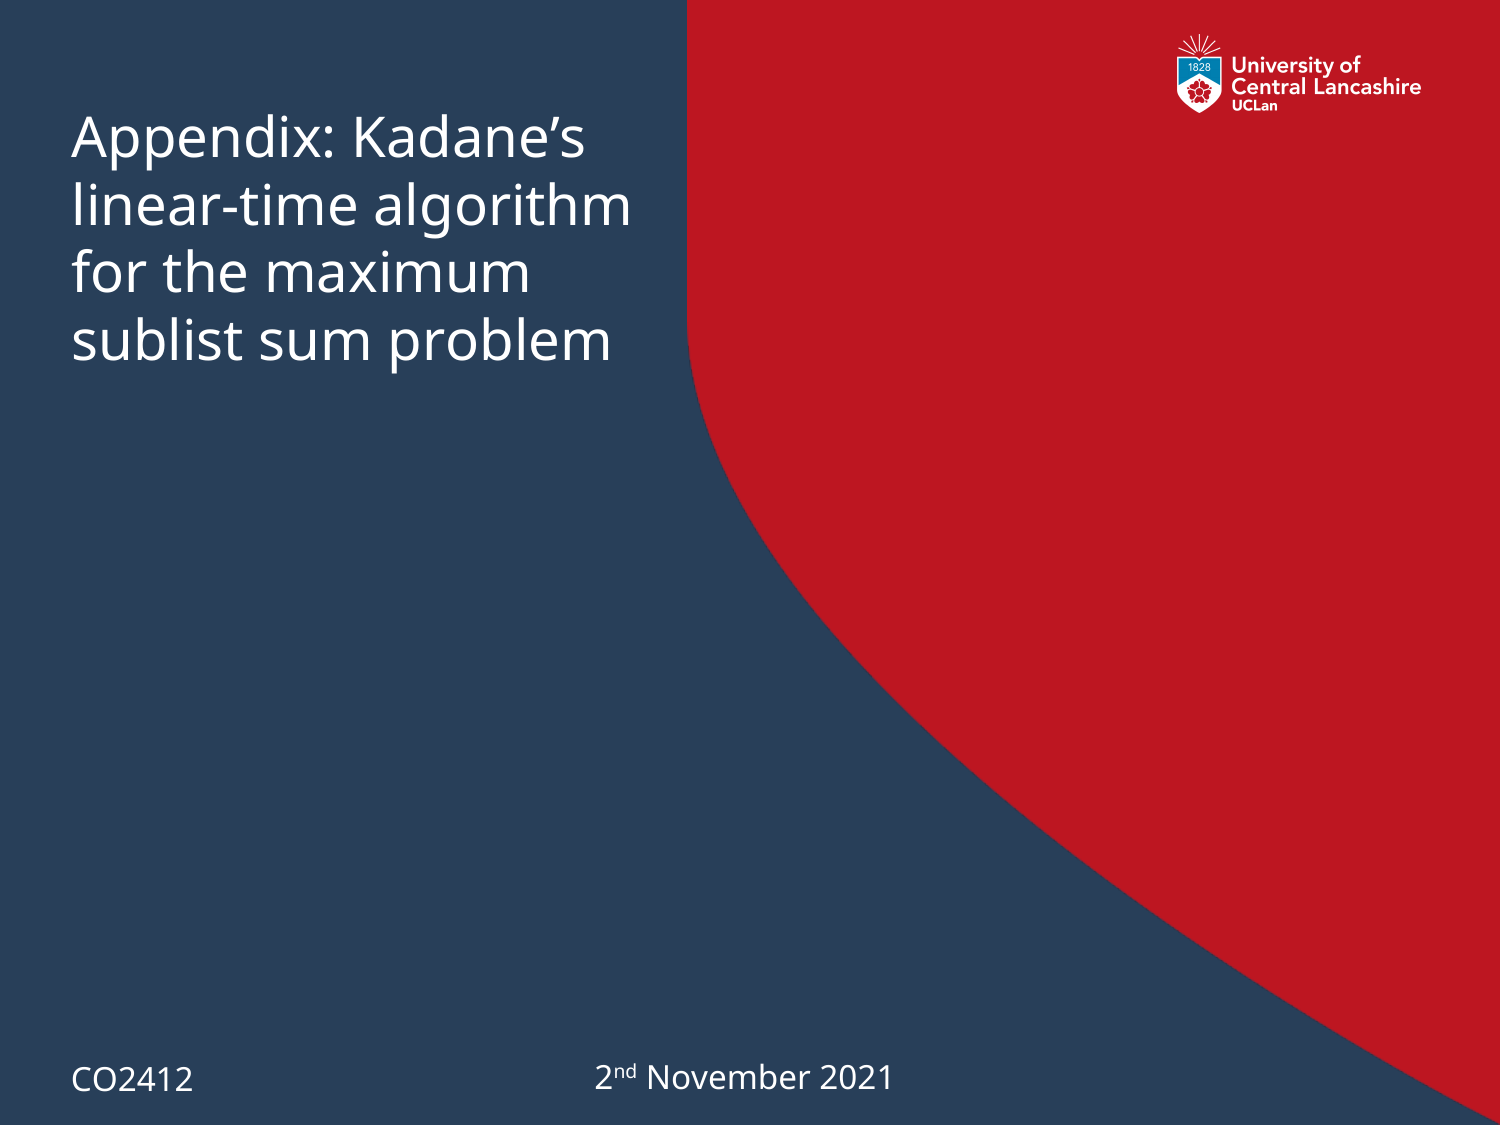

Appendix: Kadane’s
linear-time algorithm
for the maximum
sublist sum problem